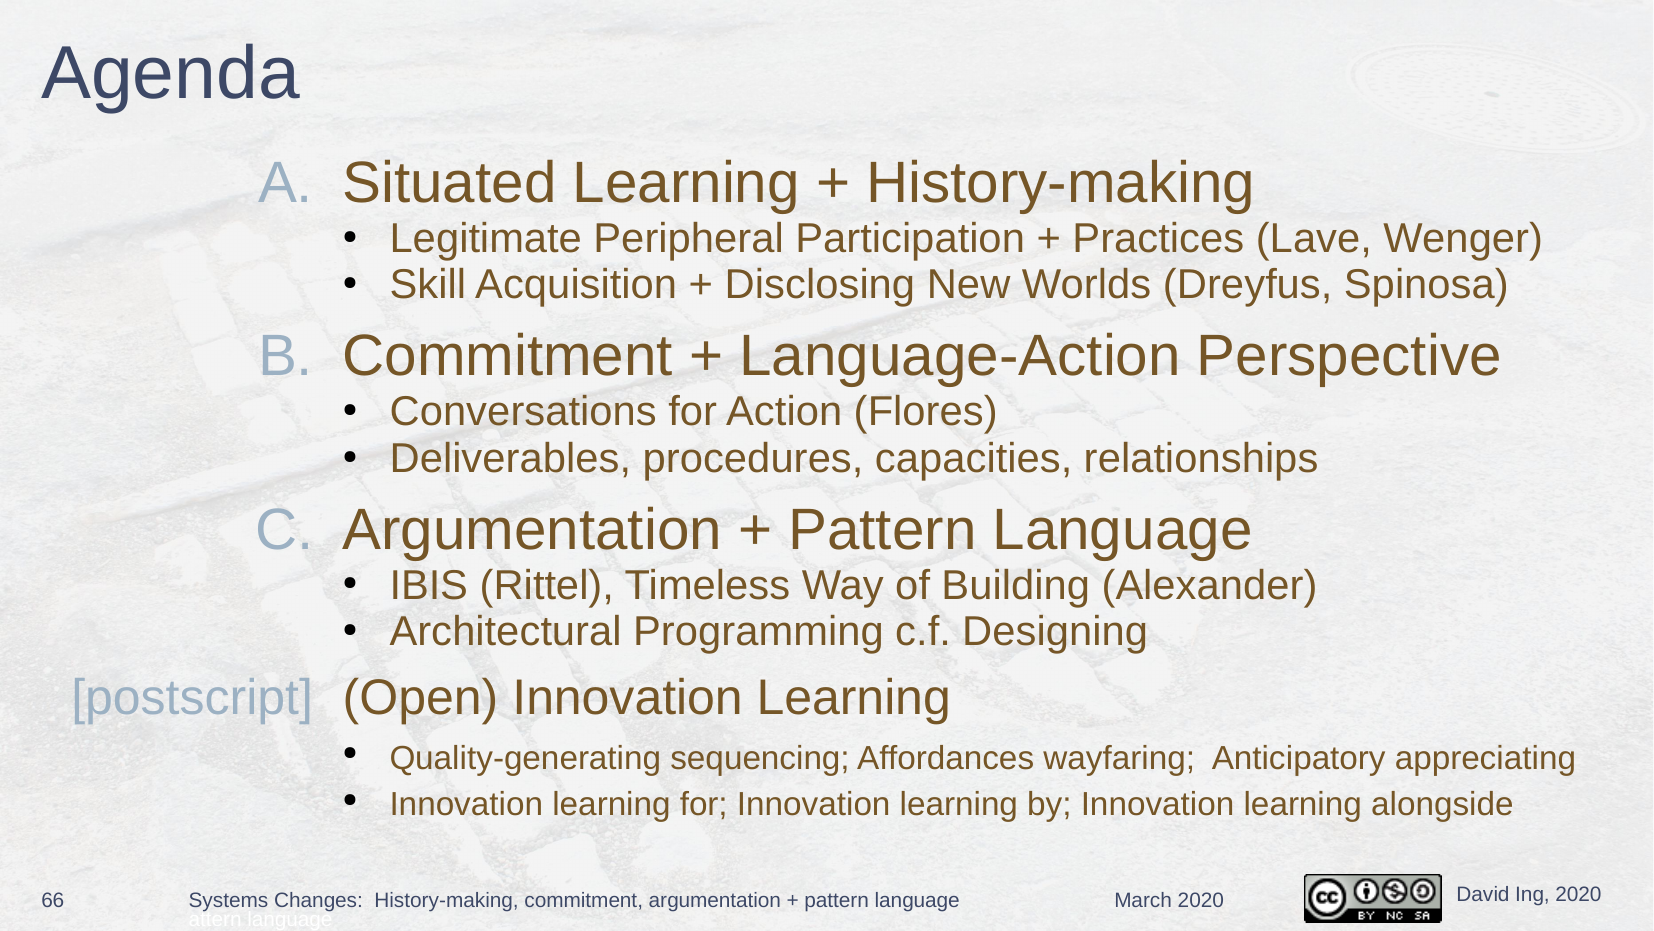

# Agenda
| A. | Situated Learning + History-making Legitimate Peripheral Participation + Practices (Lave, Wenger) Skill Acquisition + Disclosing New Worlds (Dreyfus, Spinosa) |
| --- | --- |
| B. | Commitment + Language-Action Perspective Conversations for Action (Flores) Deliverables, procedures, capacities, relationships |
| C. | Argumentation + Pattern Language IBIS (Rittel), Timeless Way of Building (Alexander) Architectural Programming c.f. Designing |
| [postscript] | (Open) Innovation Learning Quality-generating sequencing; Affordances wayfaring; Anticipatory appreciating Innovation learning for; Innovation learning by; Innovation learning alongside |
Systems Changes: History-making, commitment, argumentation + pattern language
March 2020